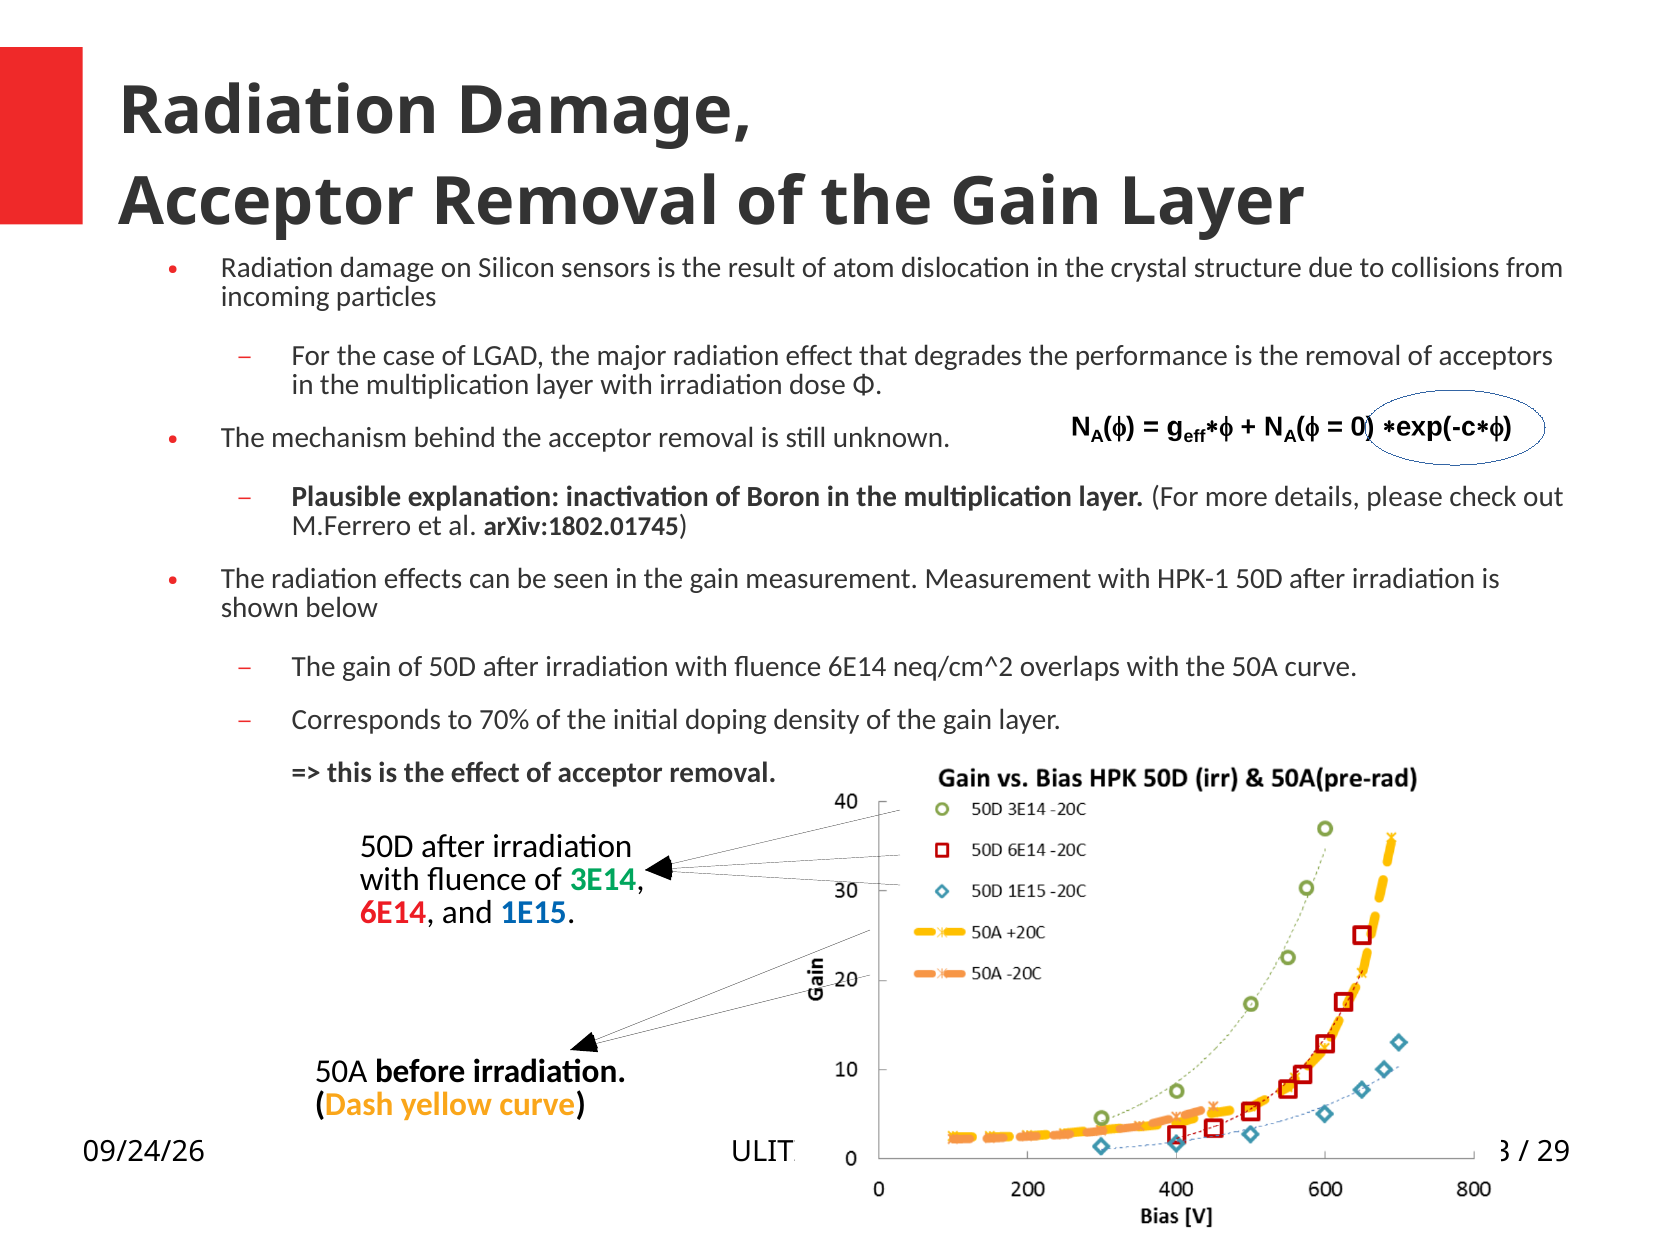

# Radiation Damage, Acceptor Removal of the Gain Layer
Radiation damage on Silicon sensors is the result of atom dislocation in the crystal structure due to collisions from incoming particles
For the case of LGAD, the major radiation effect that degrades the performance is the removal of acceptors in the multiplication layer with irradiation dose Φ.
The mechanism behind the acceptor removal is still unknown.
Plausible explanation: inactivation of Boron in the multiplication layer. (For more details, please check out M.Ferrero et al. arXiv:1802.01745)
The radiation effects can be seen in the gain measurement. Measurement with HPK-1 50D after irradiation is shown below
The gain of 50D after irradiation with fluence 6E14 neq/cm^2 overlaps with the 50A curve.
Corresponds to 70% of the initial doping density of the gain layer.
=> this is the effect of acceptor removal.
50D after irradiation with fluence of 3E14, 6E14, and 1E15.
50A before irradiation. (Dash yellow curve)
ULITIMA 2018
13